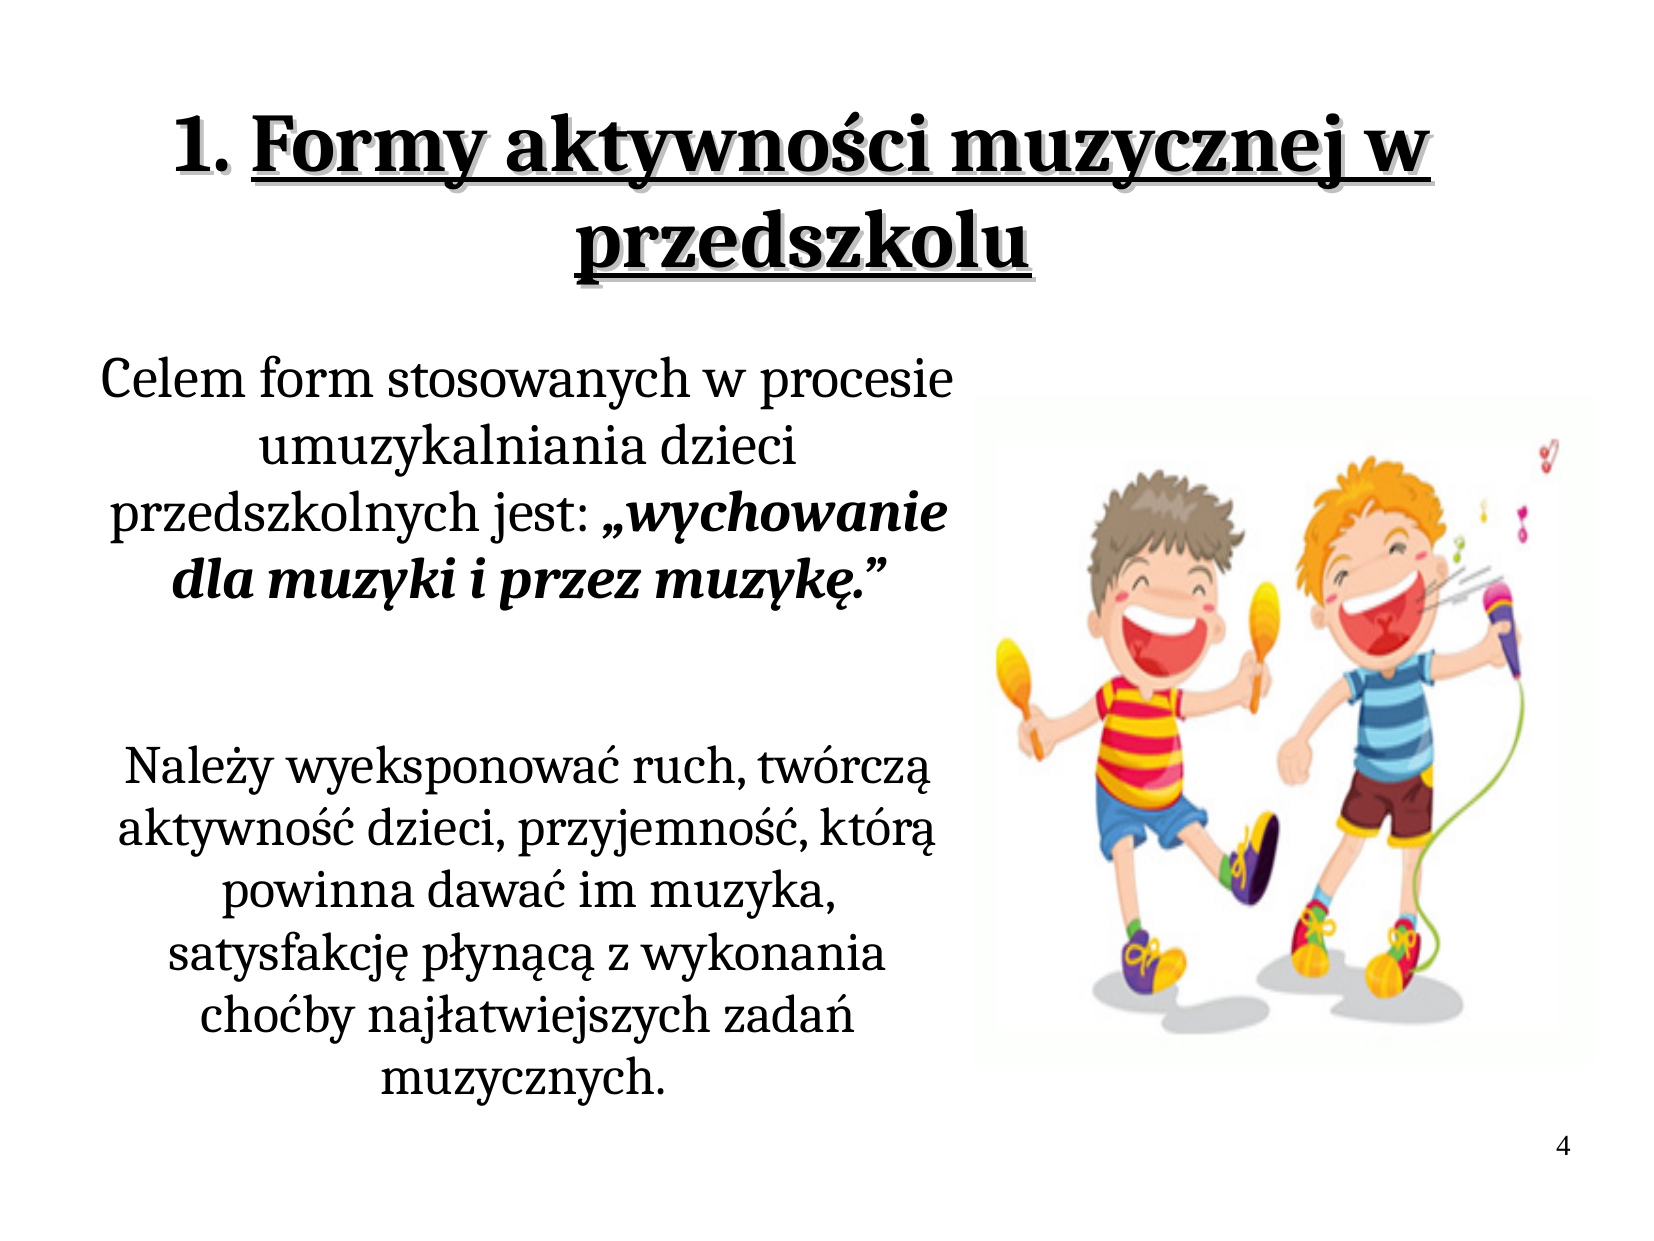

# 1. Formy aktywności muzycznej w przedszkolu
Celem form stosowanych w procesie umuzykalniania dzieci przedszkolnych jest: „wychowanie dla muzyki i przez muzykę.”
Należy wyeksponować ruch, twórczą aktywność dzieci, przyjemność, którą powinna dawać im muzyka, satysfakcję płynącą z wykonania choćby najłatwiejszych zadań muzycznych.
4